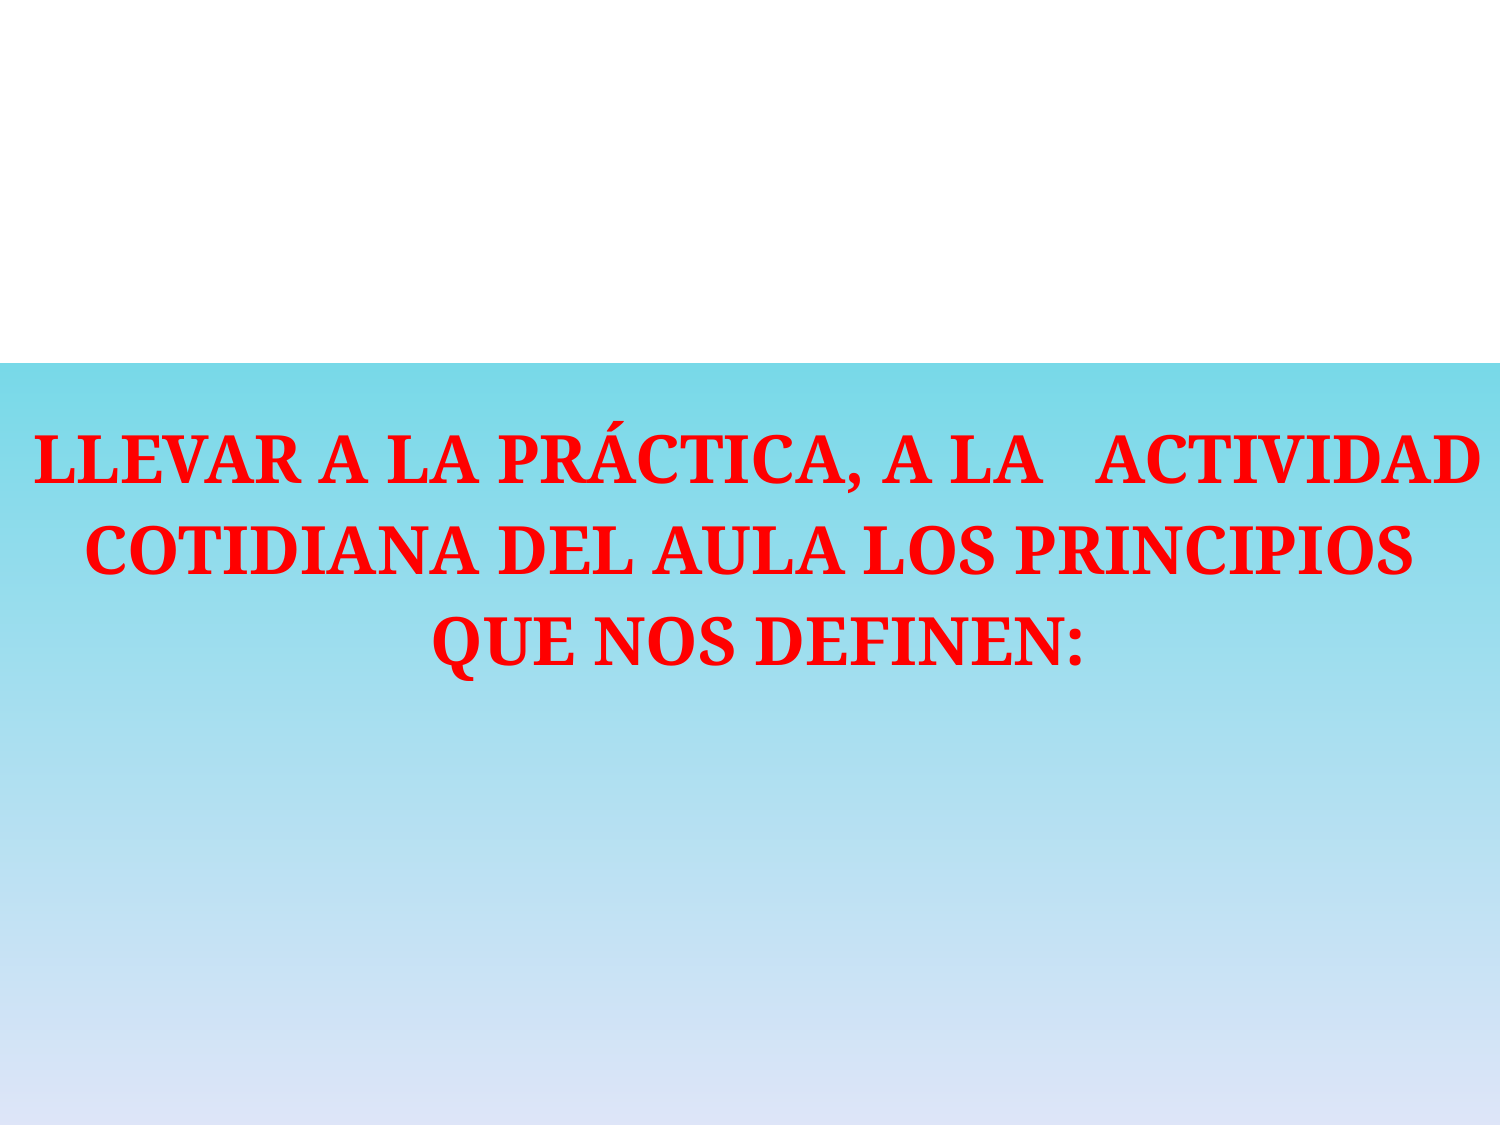

LLEVAR A LA PRÁCTICA, A LA ACTIVIDAD COTIDIANA DEL AULA LOS PRINCIPIOS
 QUE NOS DEFINEN: